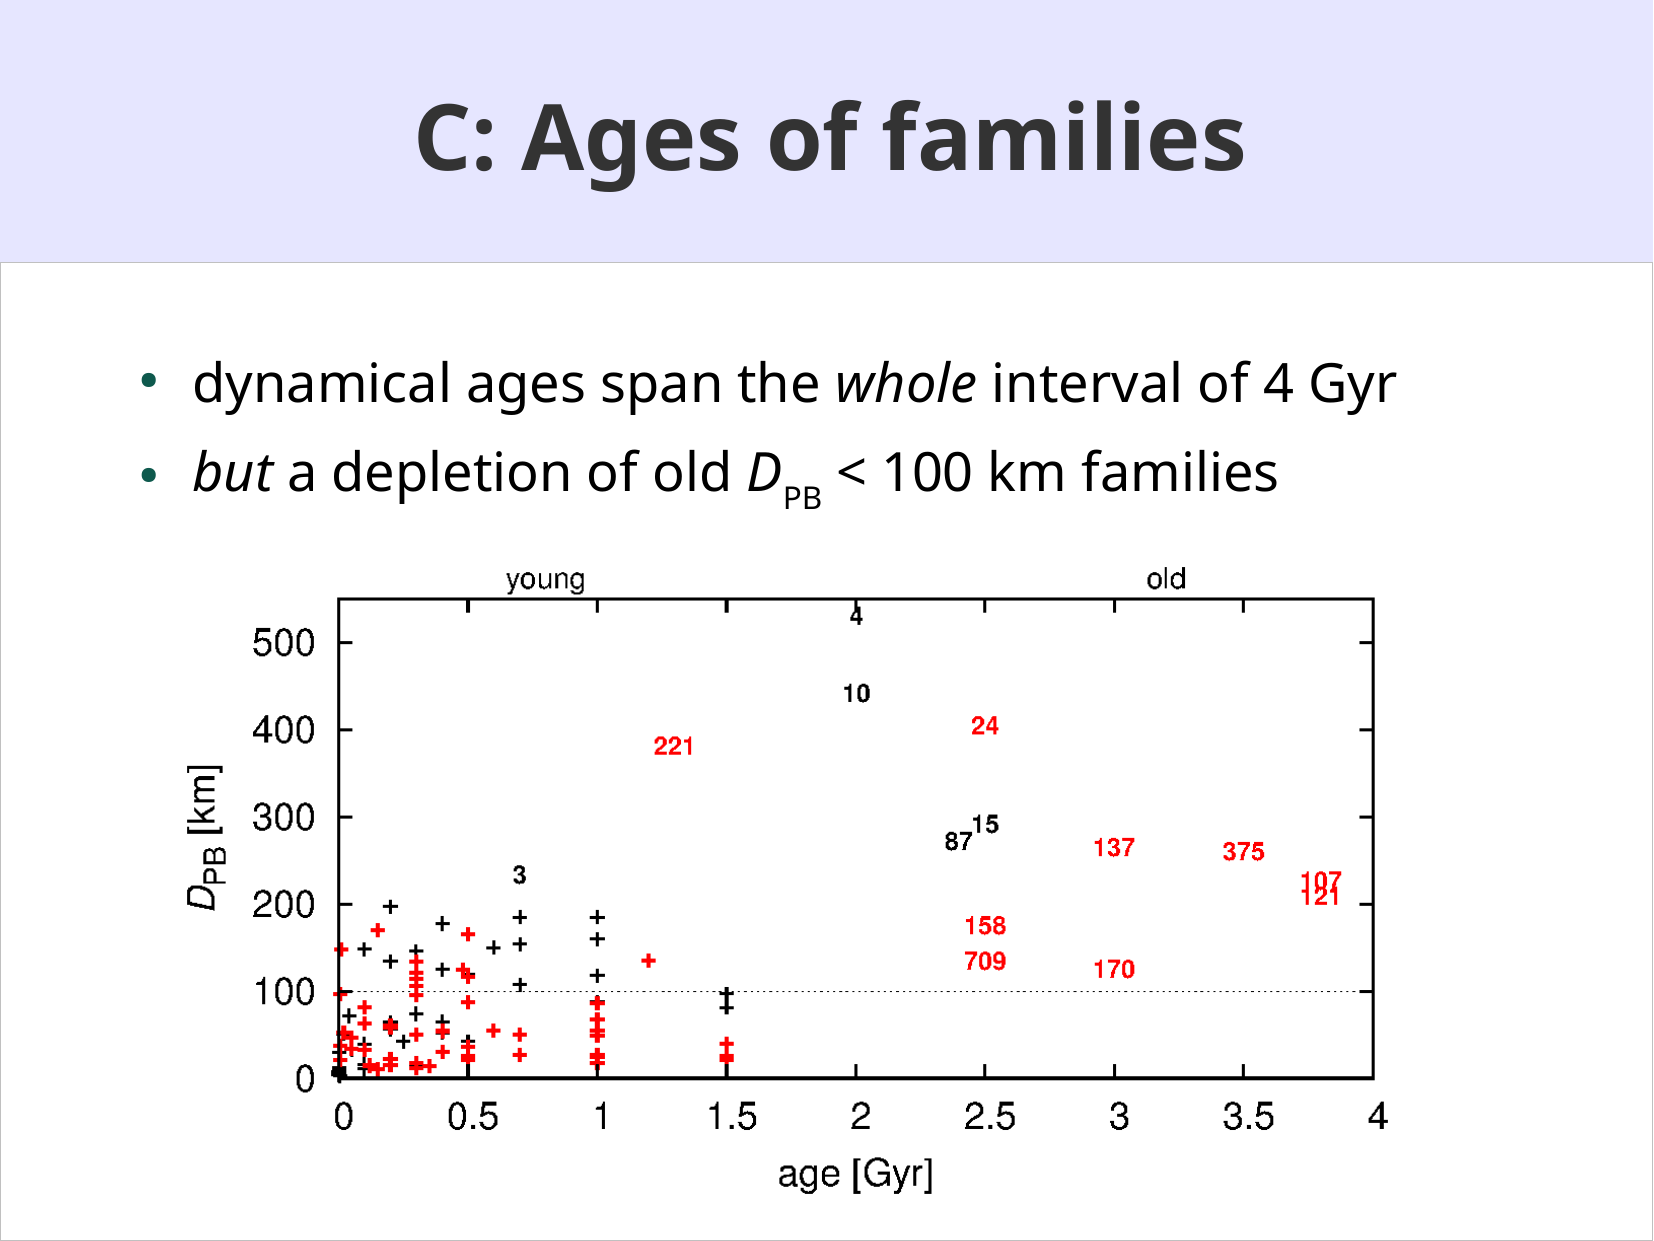

# C: Ages of families
dynamical ages span the whole interval of 4 Gyr
but a depletion of old DPB < 100 km families